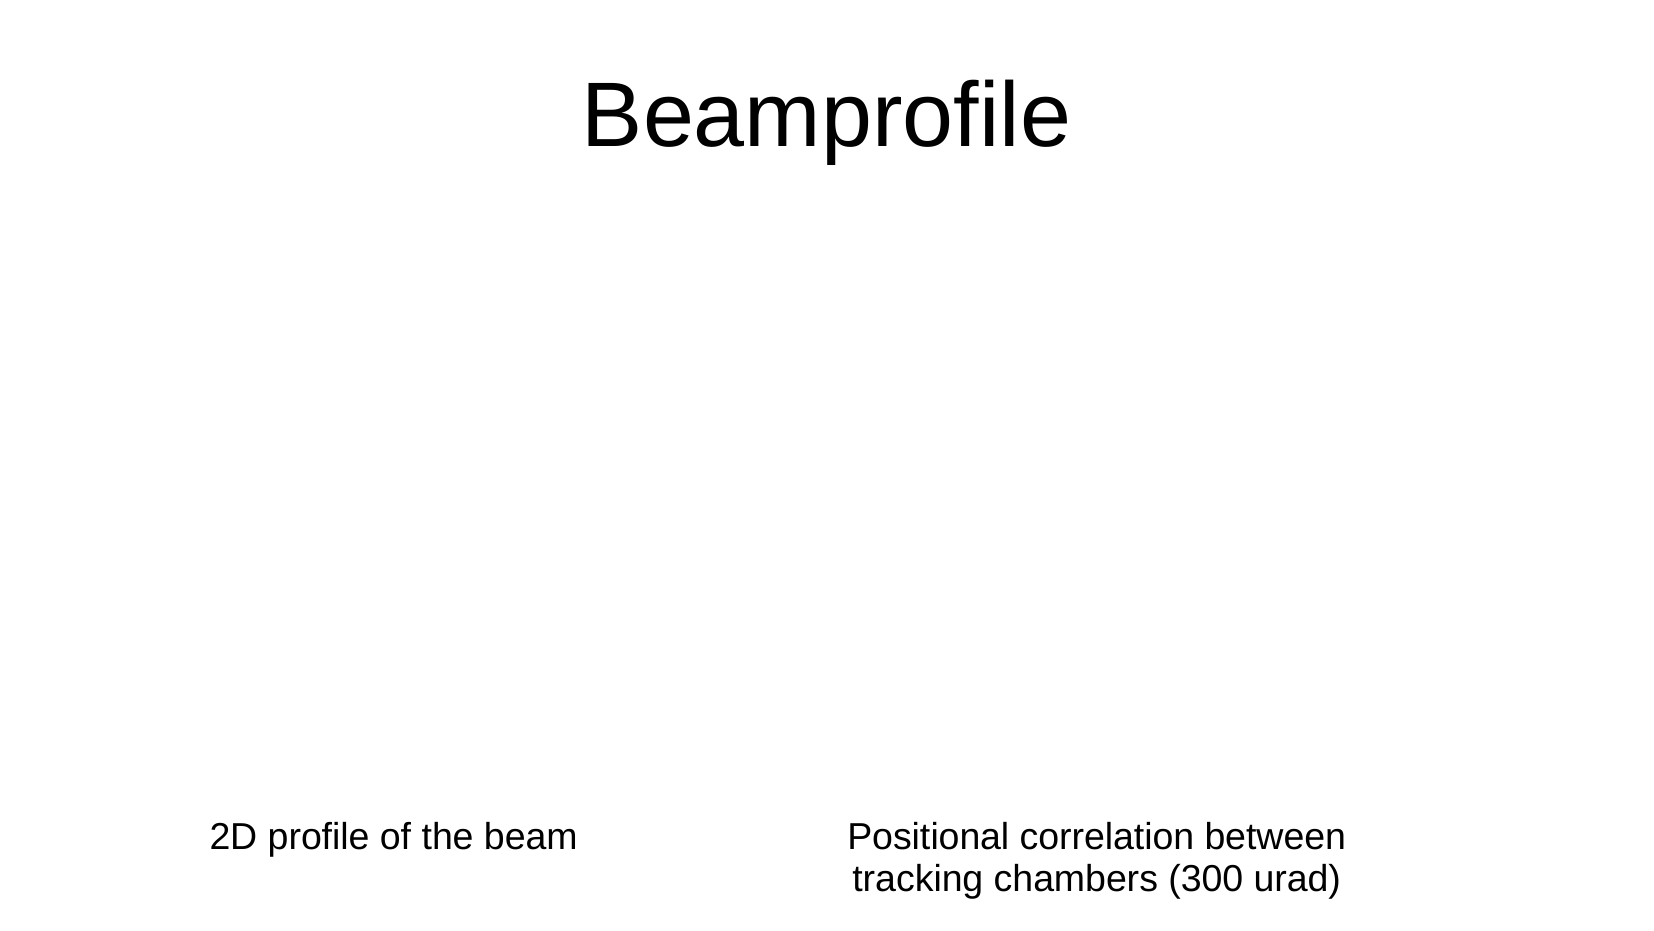

# Beamprofile
2D profile of the beam
Positional correlation between tracking chambers (300 urad)